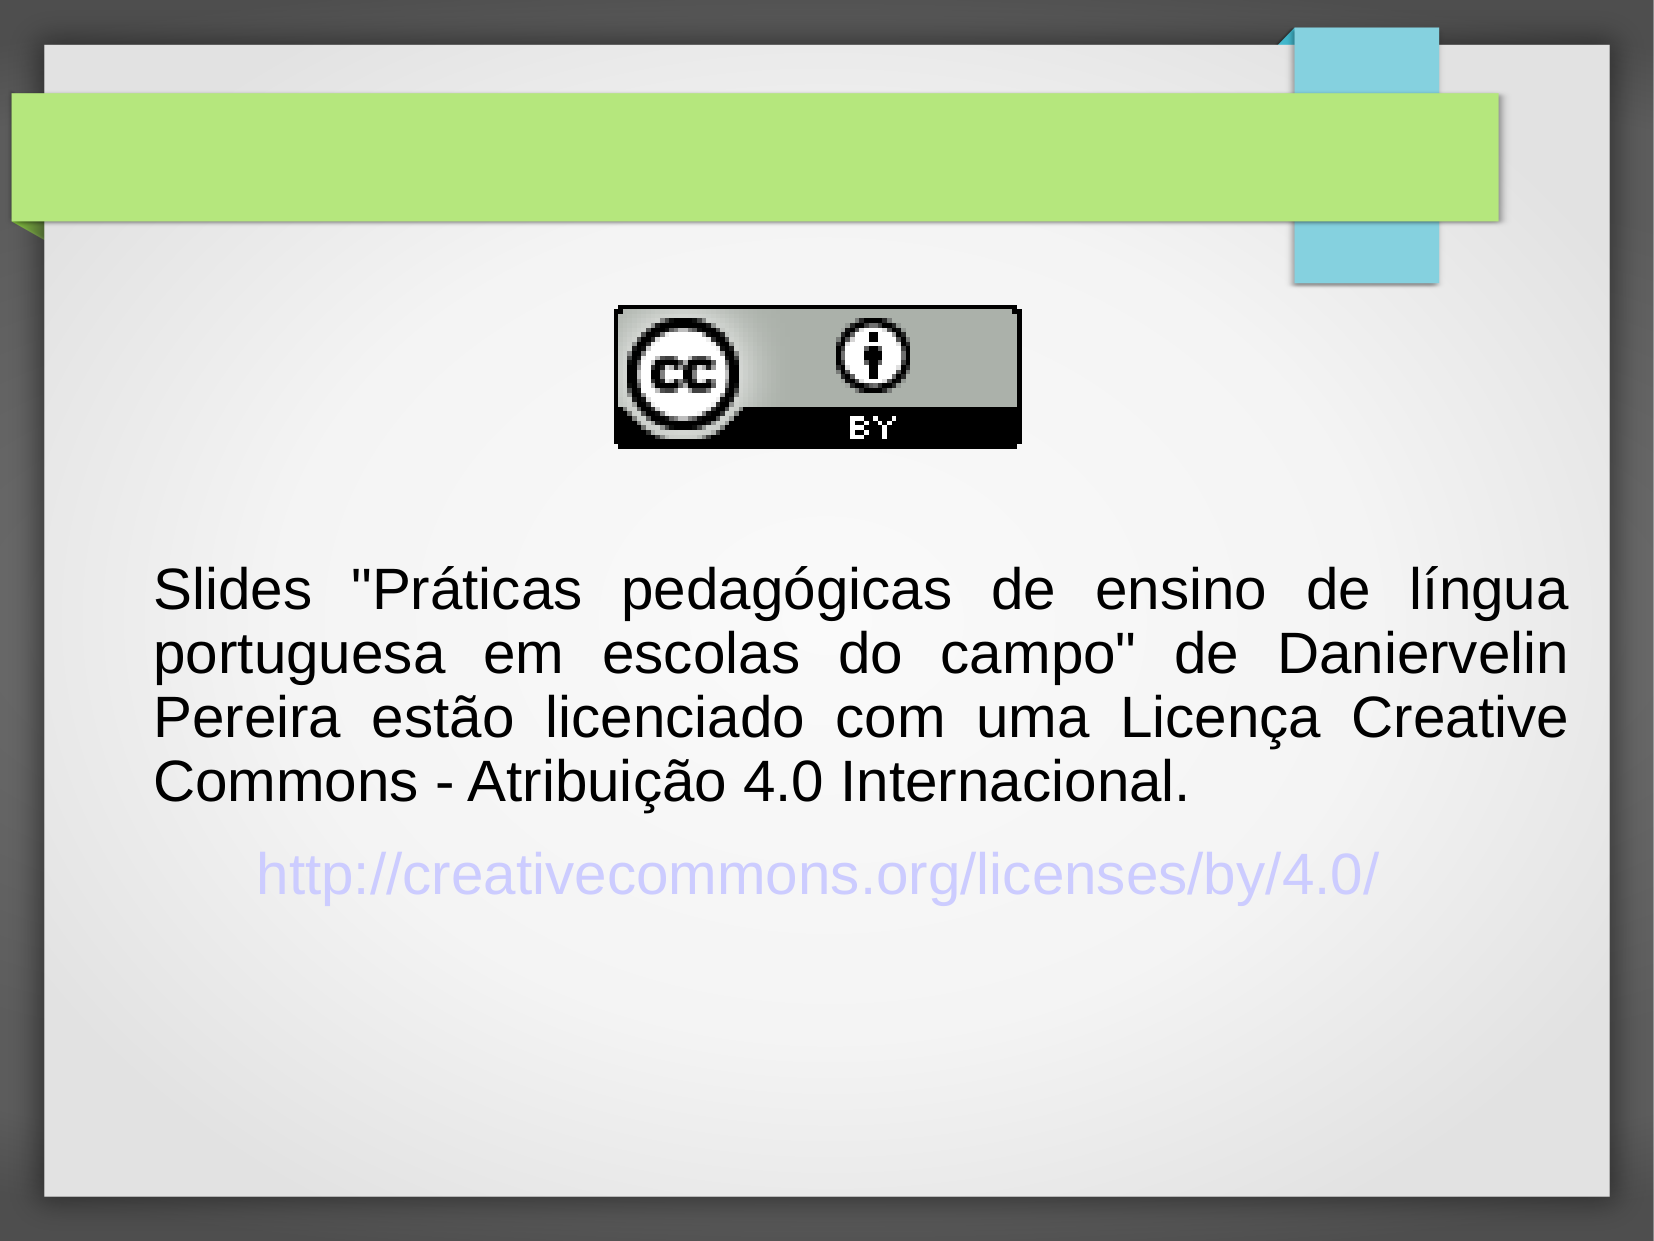

# Slides "Práticas pedagógicas de ensino de língua portuguesa em escolas do campo" de Daniervelin Pereira estão licenciado com uma Licença Creative Commons - Atribuição 4.0 Internacional.
http://creativecommons.org/licenses/by/4.0/